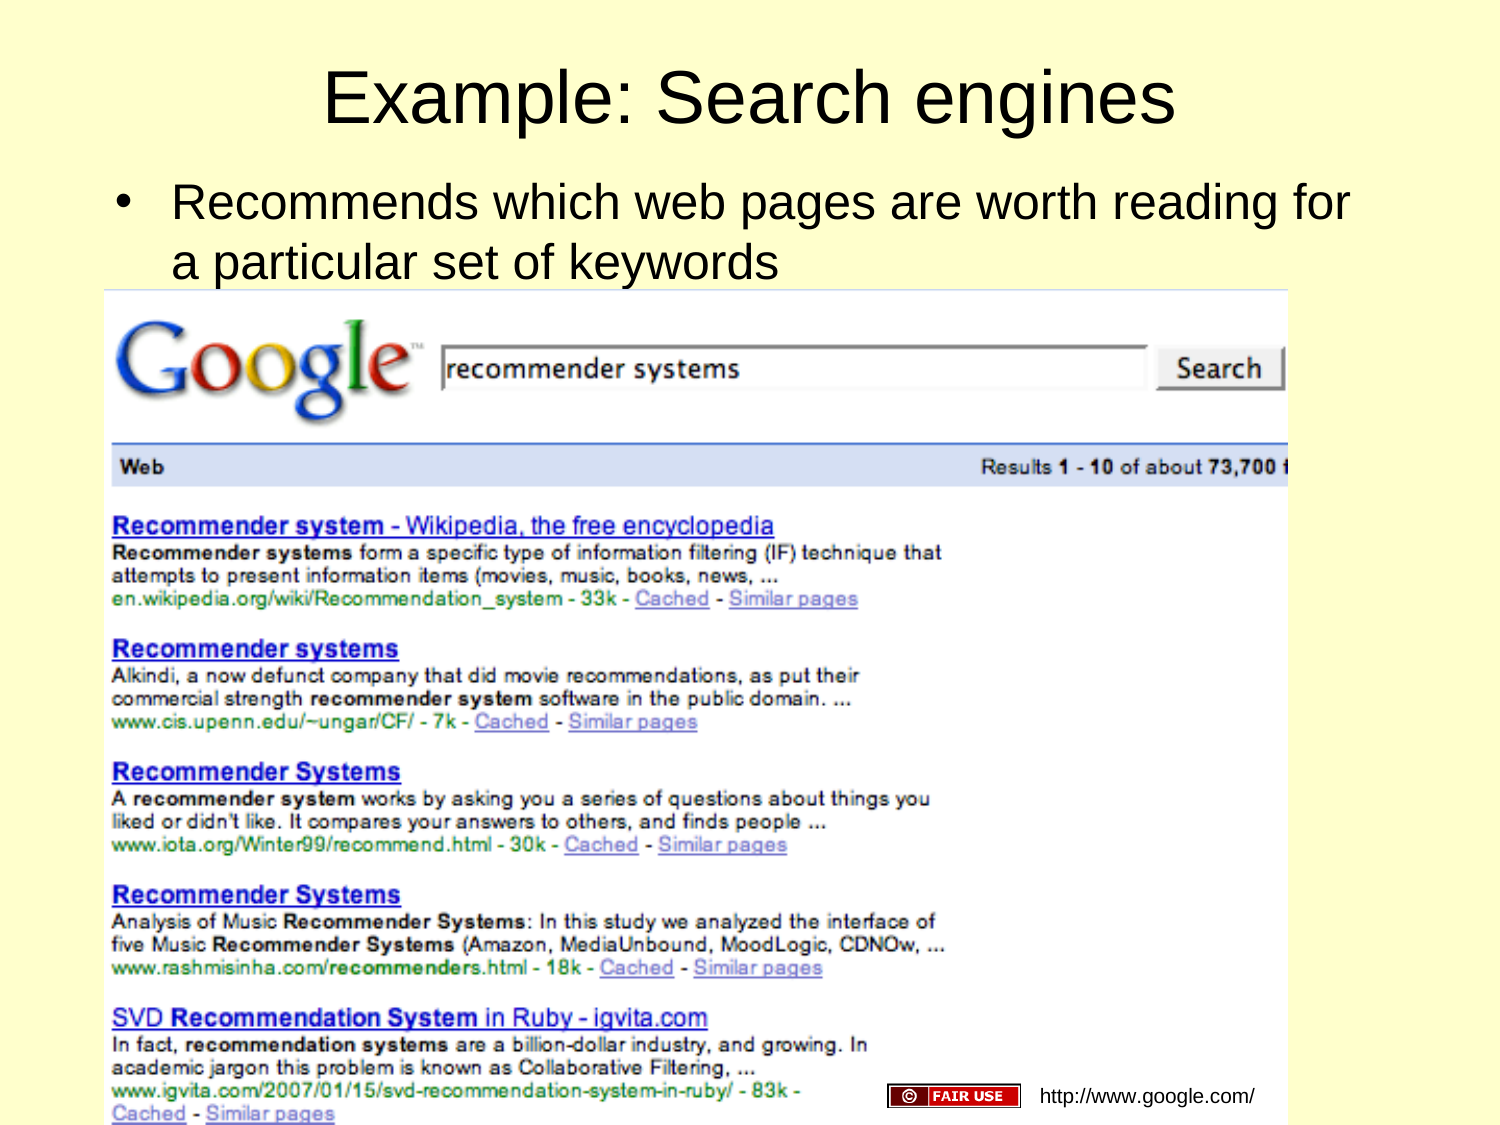

# Example: Search engines
Recommends which web pages are worth reading for a particular set of keywords
http://www.google.com/